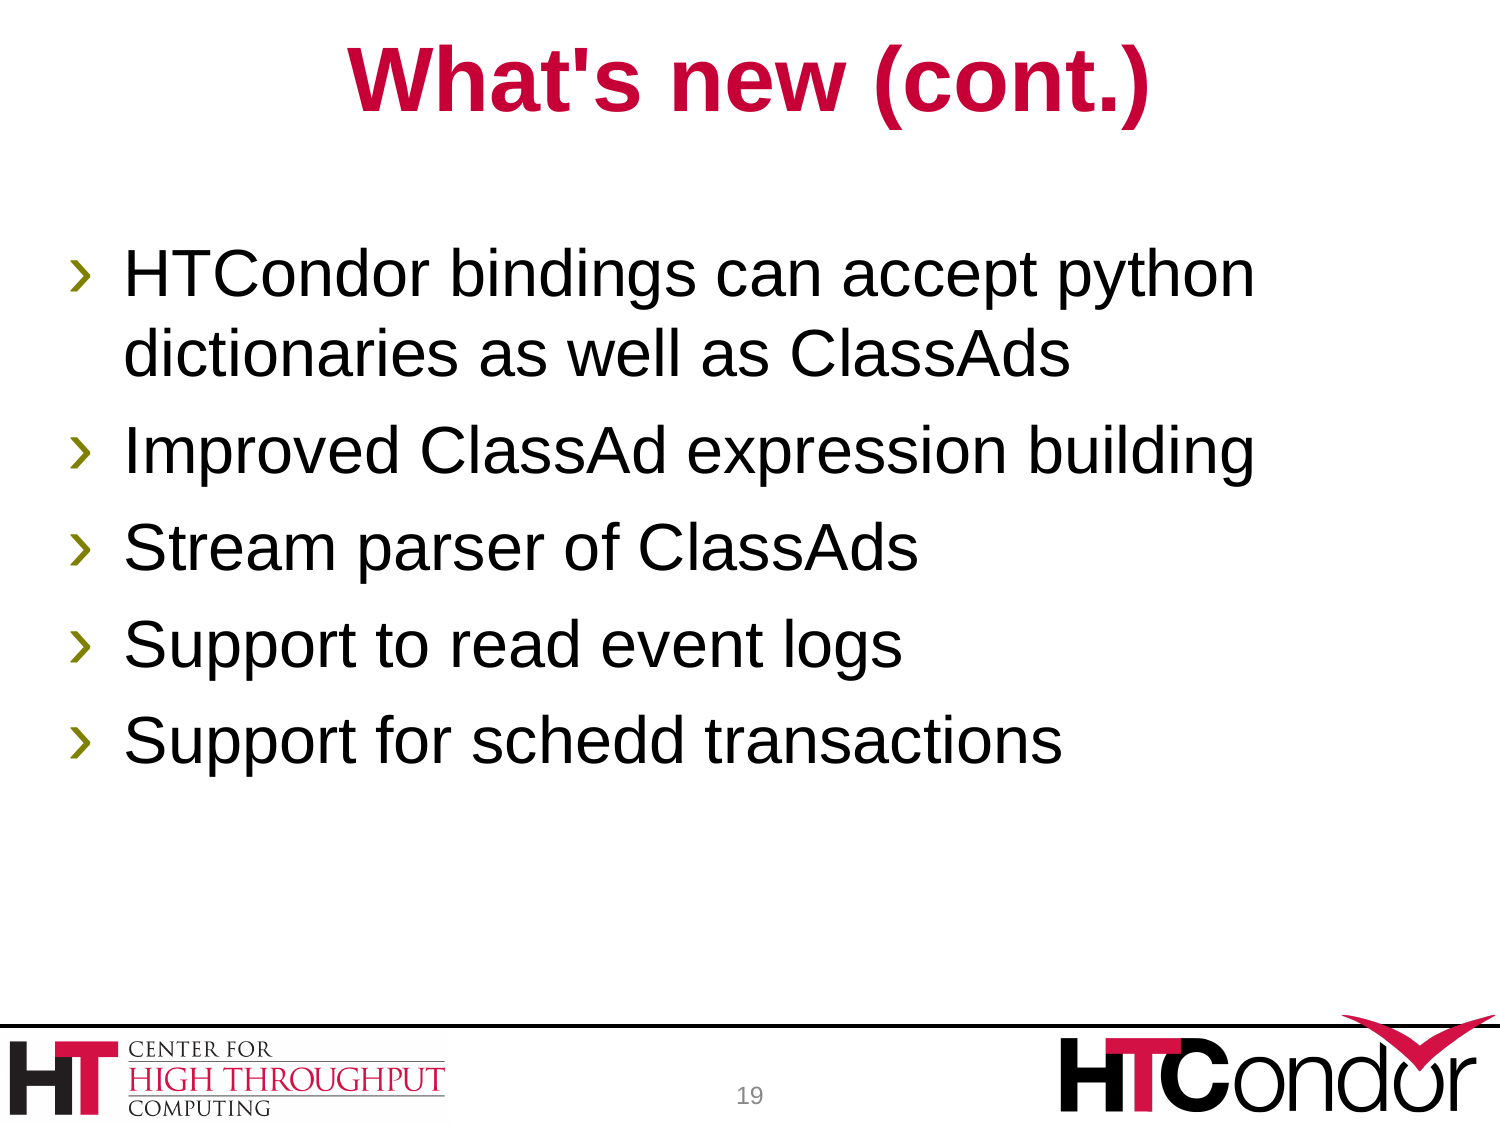

# What's new (cont.)
HTCondor bindings can accept python dictionaries as well as ClassAds
Improved ClassAd expression building
Stream parser of ClassAds
Support to read event logs
Support for schedd transactions